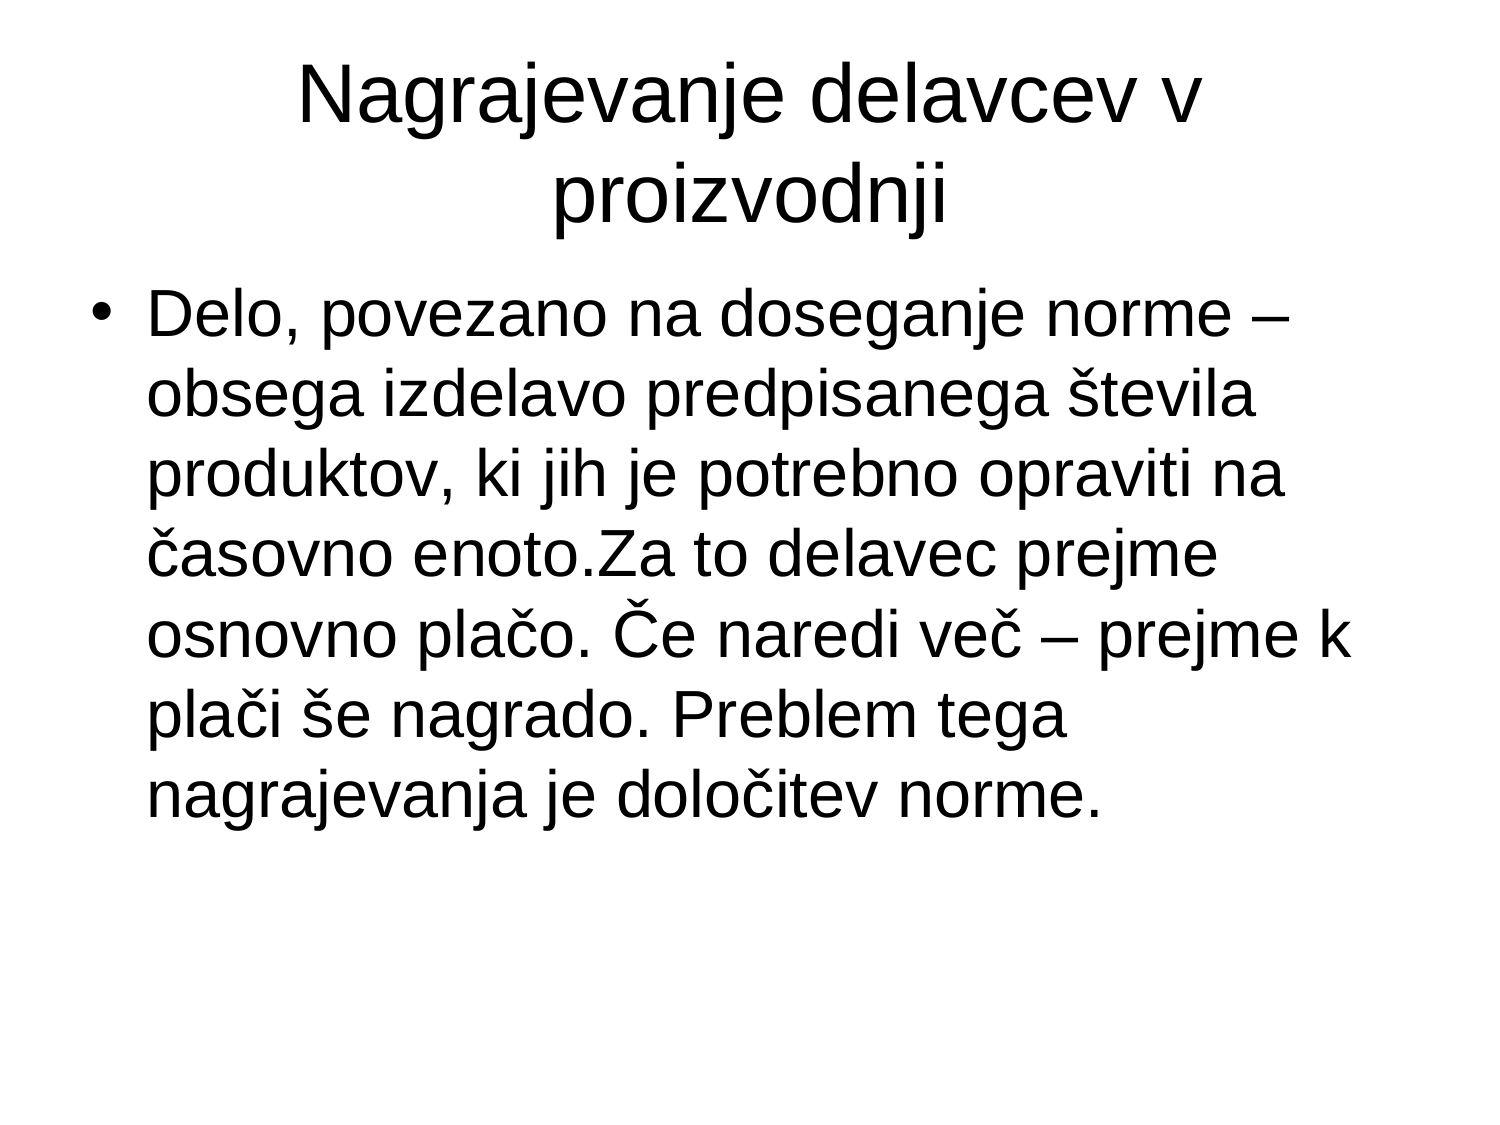

# Nagrajevanje delavcev v proizvodnji
Delo, povezano na doseganje norme – obsega izdelavo predpisanega števila produktov, ki jih je potrebno opraviti na časovno enoto.Za to delavec prejme osnovno plačo. Če naredi več – prejme k plači še nagrado. Preblem tega nagrajevanja je določitev norme.